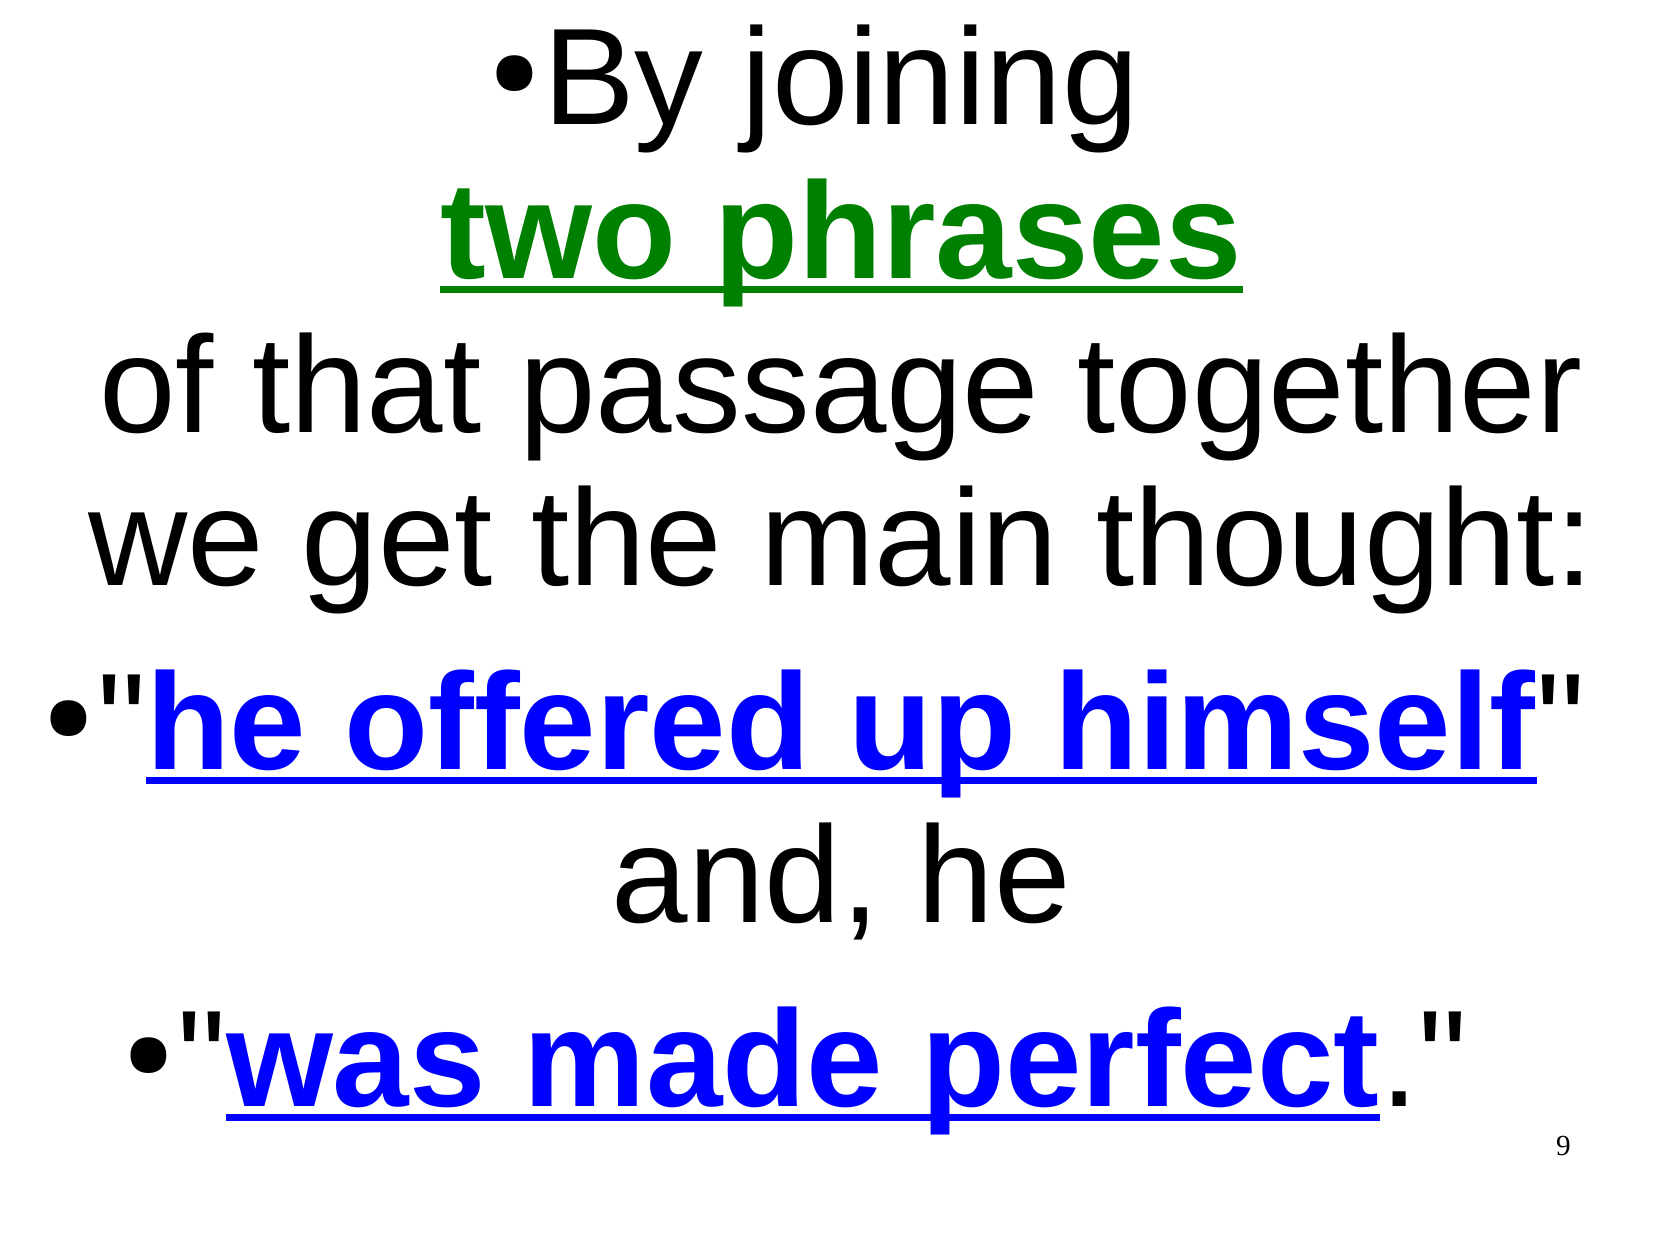

# By joining two phrases of that passage together we get the main thought:
"he offered up himself"
and, he
"was made perfect."
9